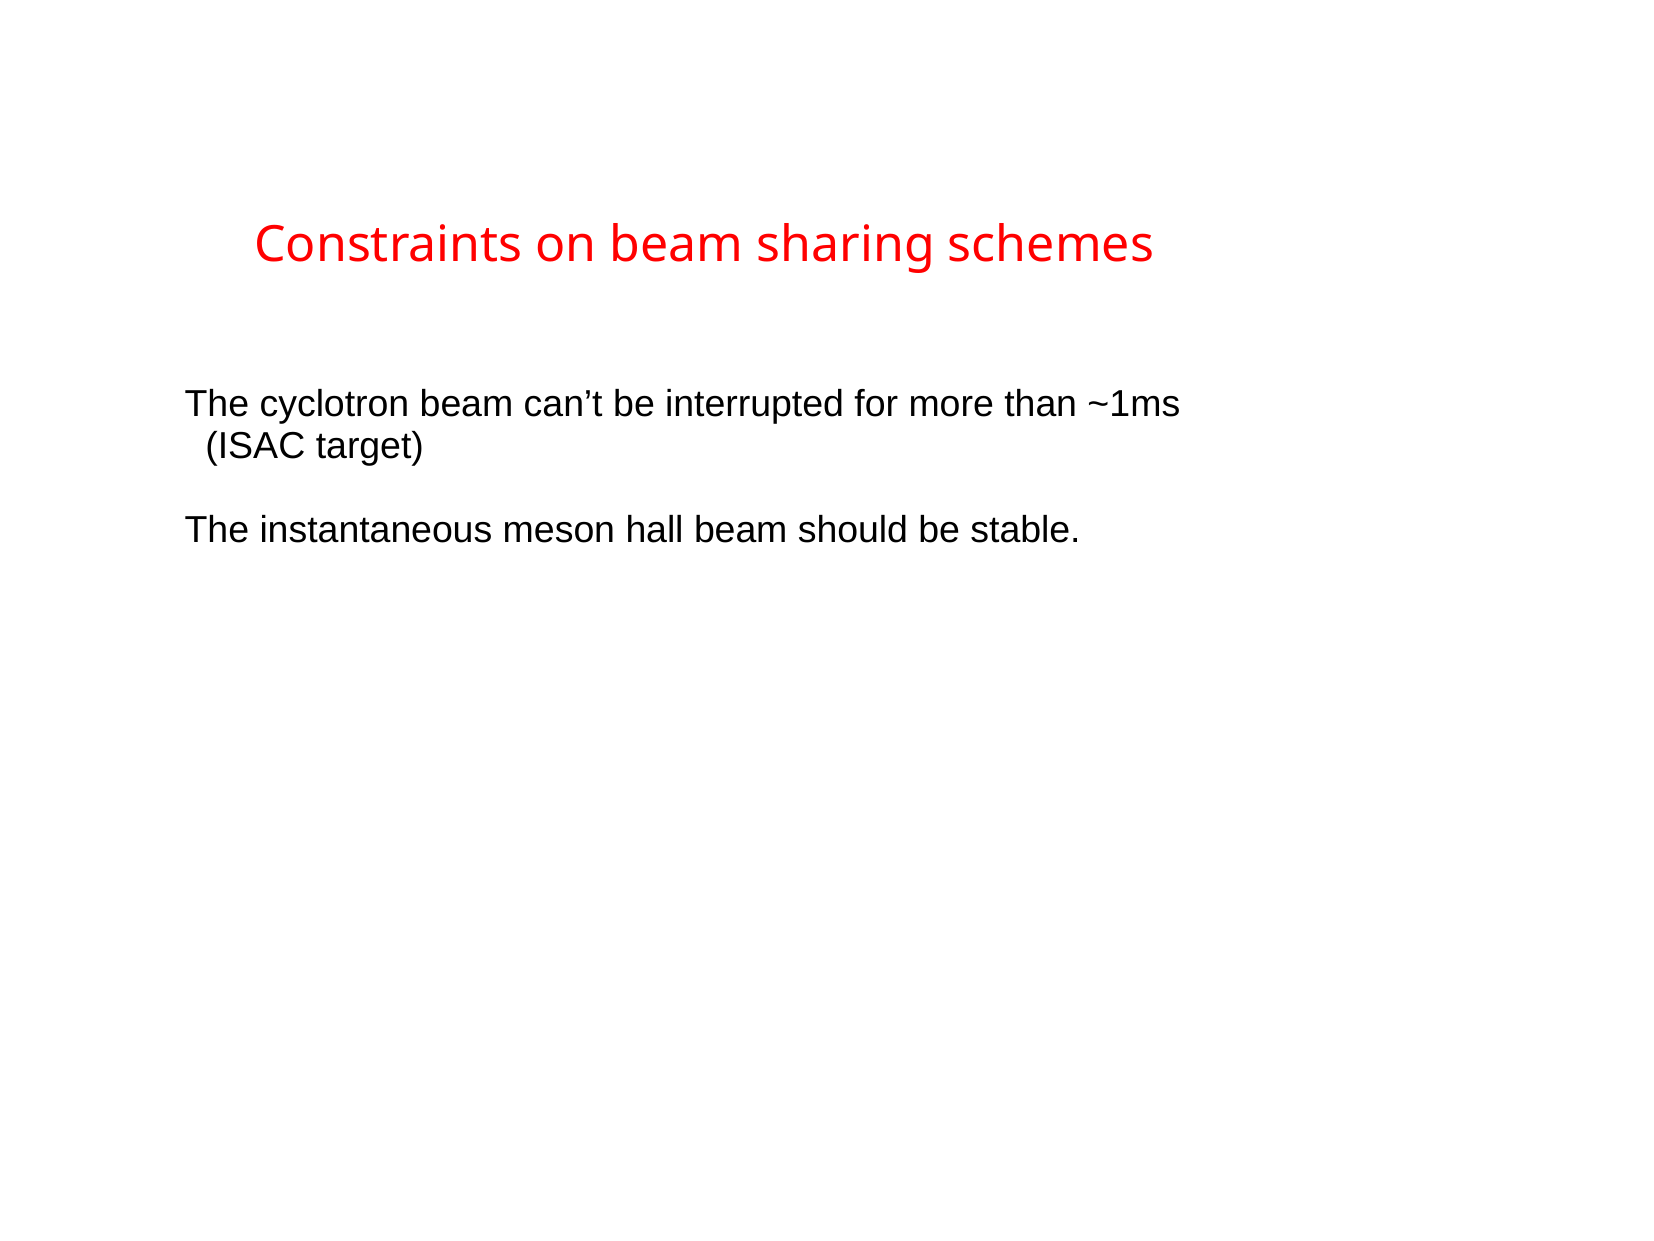

Constraints on beam sharing schemes
 The cyclotron beam can’t be interrupted for more than ~1ms
 (ISAC target)
 The instantaneous meson hall beam should be stable.